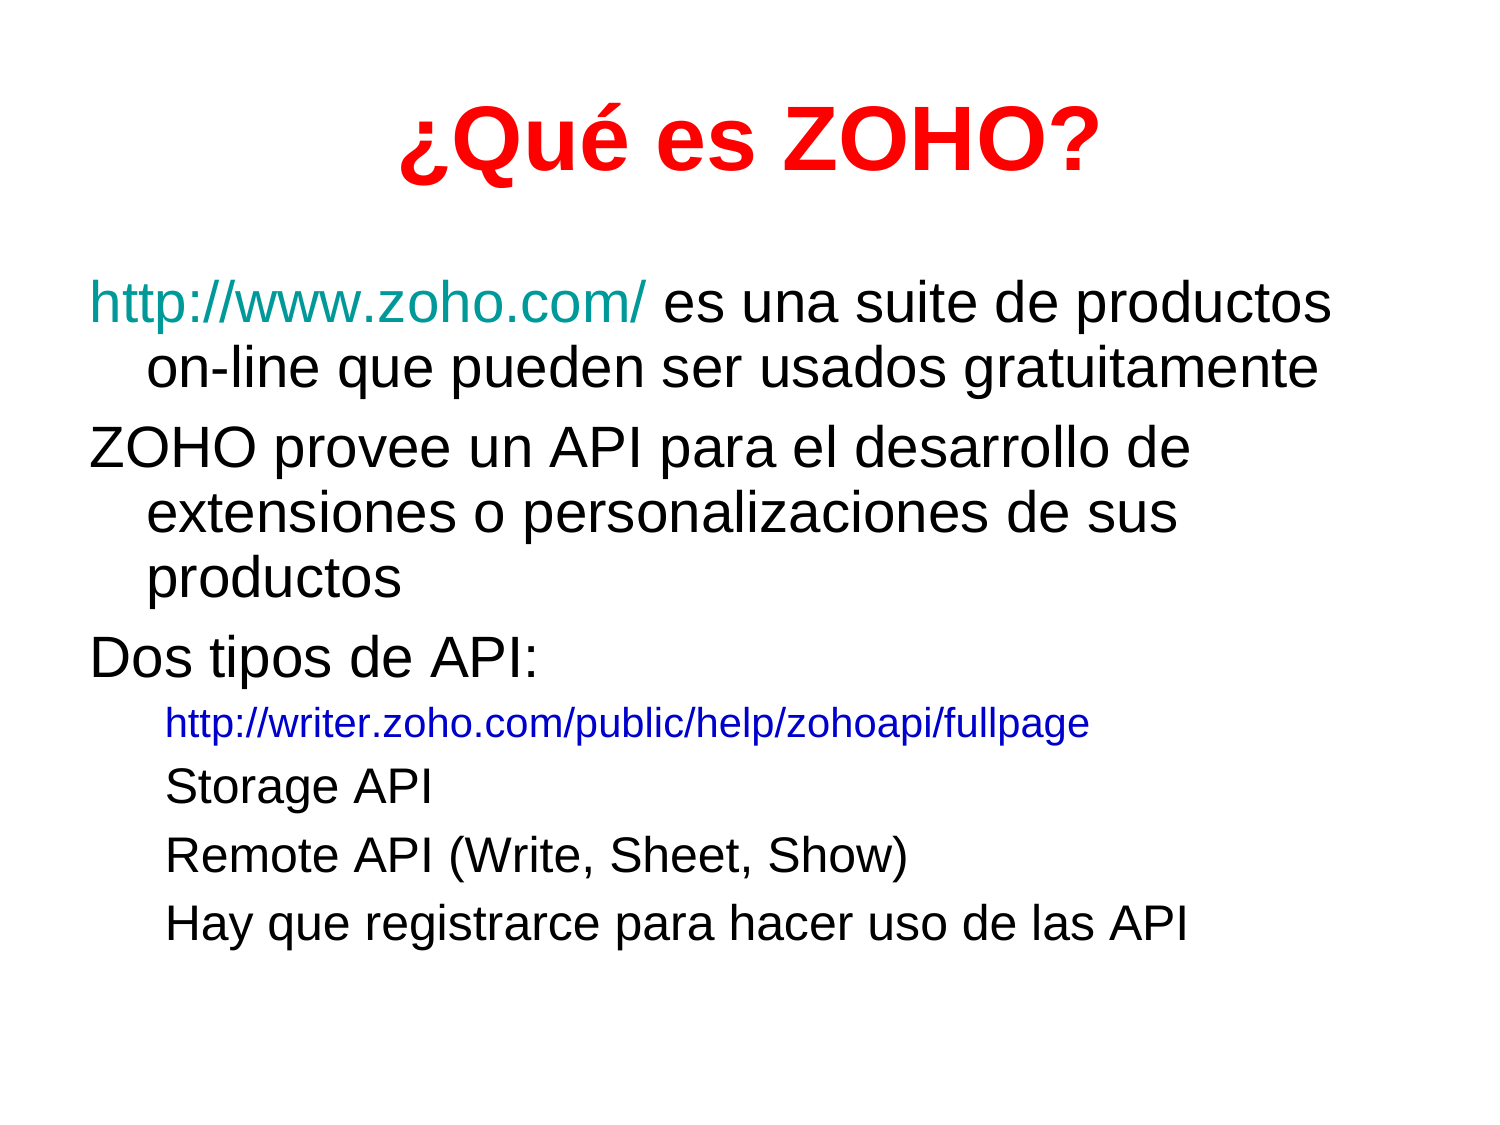

# ¿Qué es ZOHO?
http://www.zoho.com/ es una suite de productos on-line que pueden ser usados gratuitamente
ZOHO provee un API para el desarrollo de extensiones o personalizaciones de sus productos
Dos tipos de API:
http://writer.zoho.com/public/help/zohoapi/fullpage
Storage API
Remote API (Write, Sheet, Show)
Hay que registrarce para hacer uso de las API